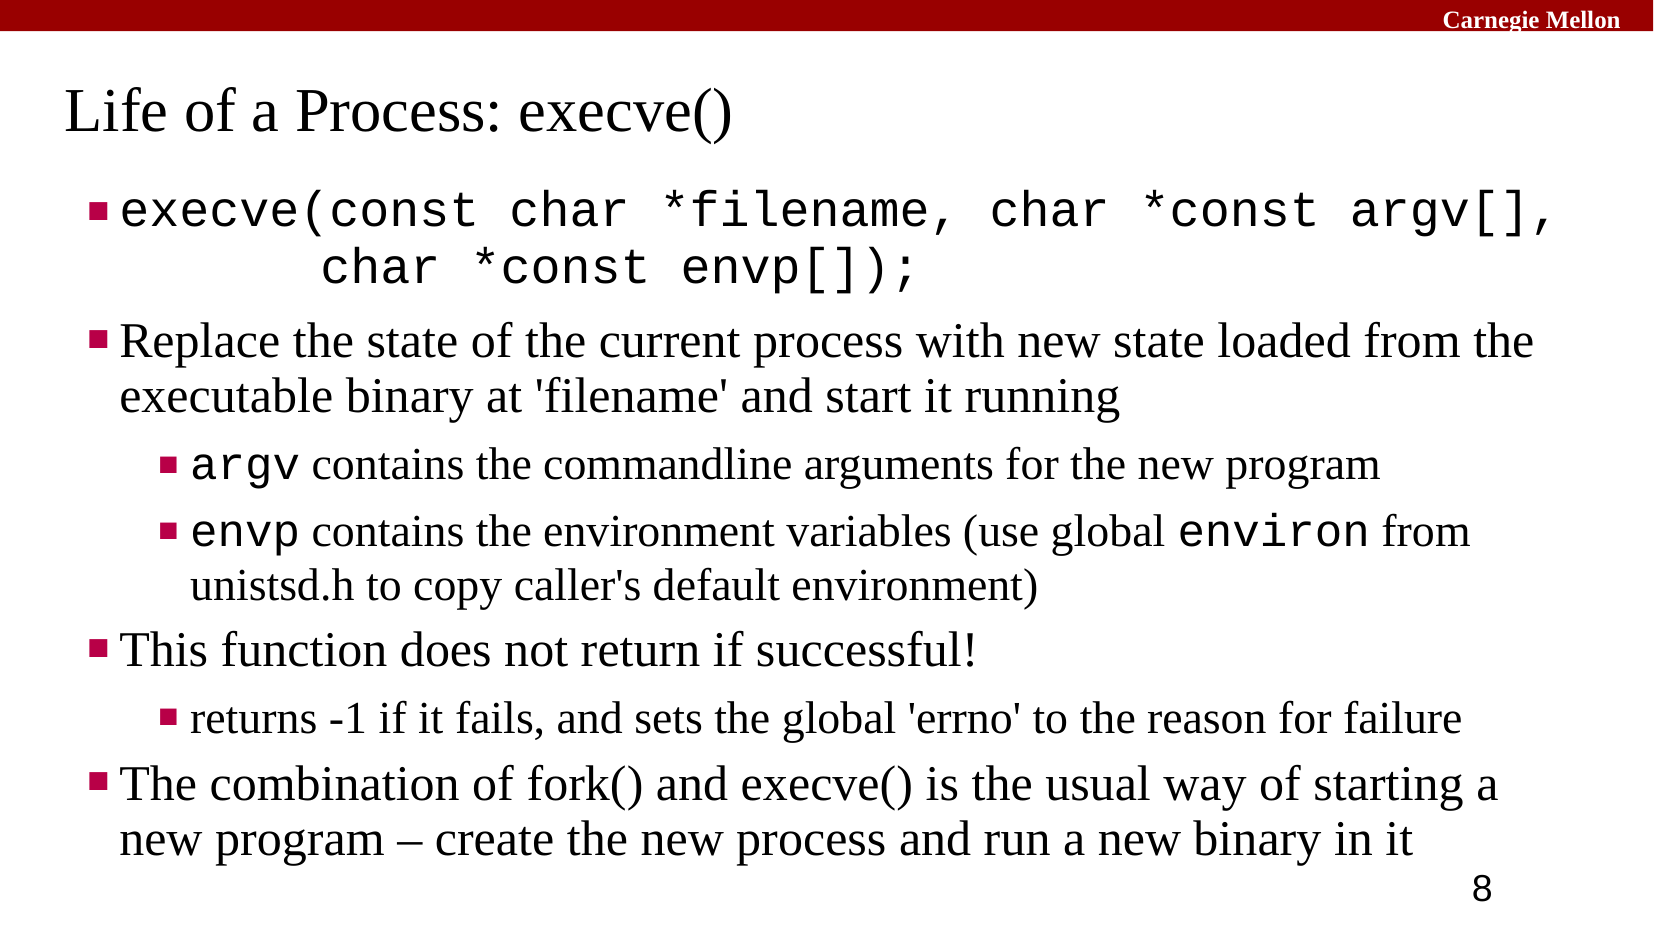

# Life of a Process: execve()
execve(const char *filename, char *const argv[], char *const envp[]);
Replace the state of the current process with new state loaded from the executable binary at 'filename' and start it running
argv contains the commandline arguments for the new program
envp contains the environment variables (use global environ from unistsd.h to copy caller's default environment)
This function does not return if successful!
returns -1 if it fails, and sets the global 'errno' to the reason for failure
The combination of fork() and execve() is the usual way of starting a new program – create the new process and run a new binary in it